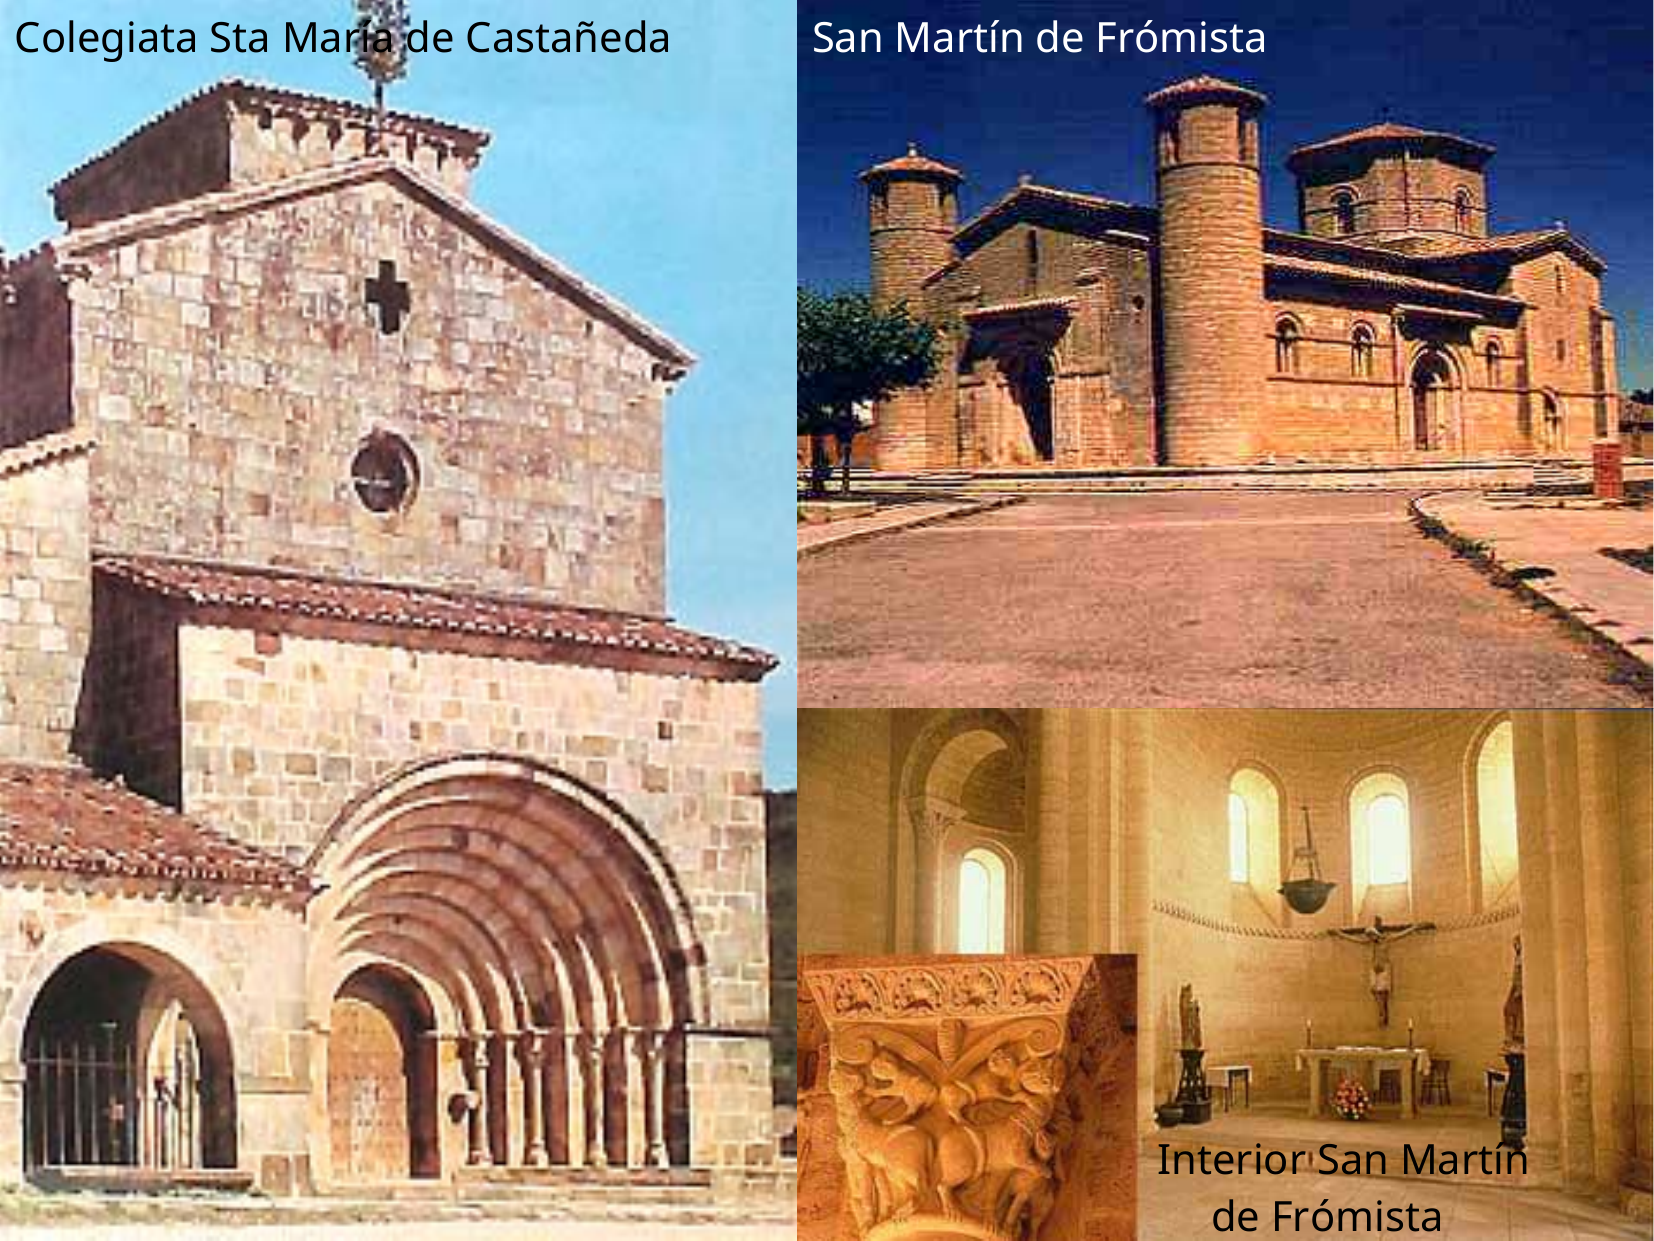

Colegiata Sta María de Castañeda
San Martín de Frómista
Interior San Martín
 de Frómista